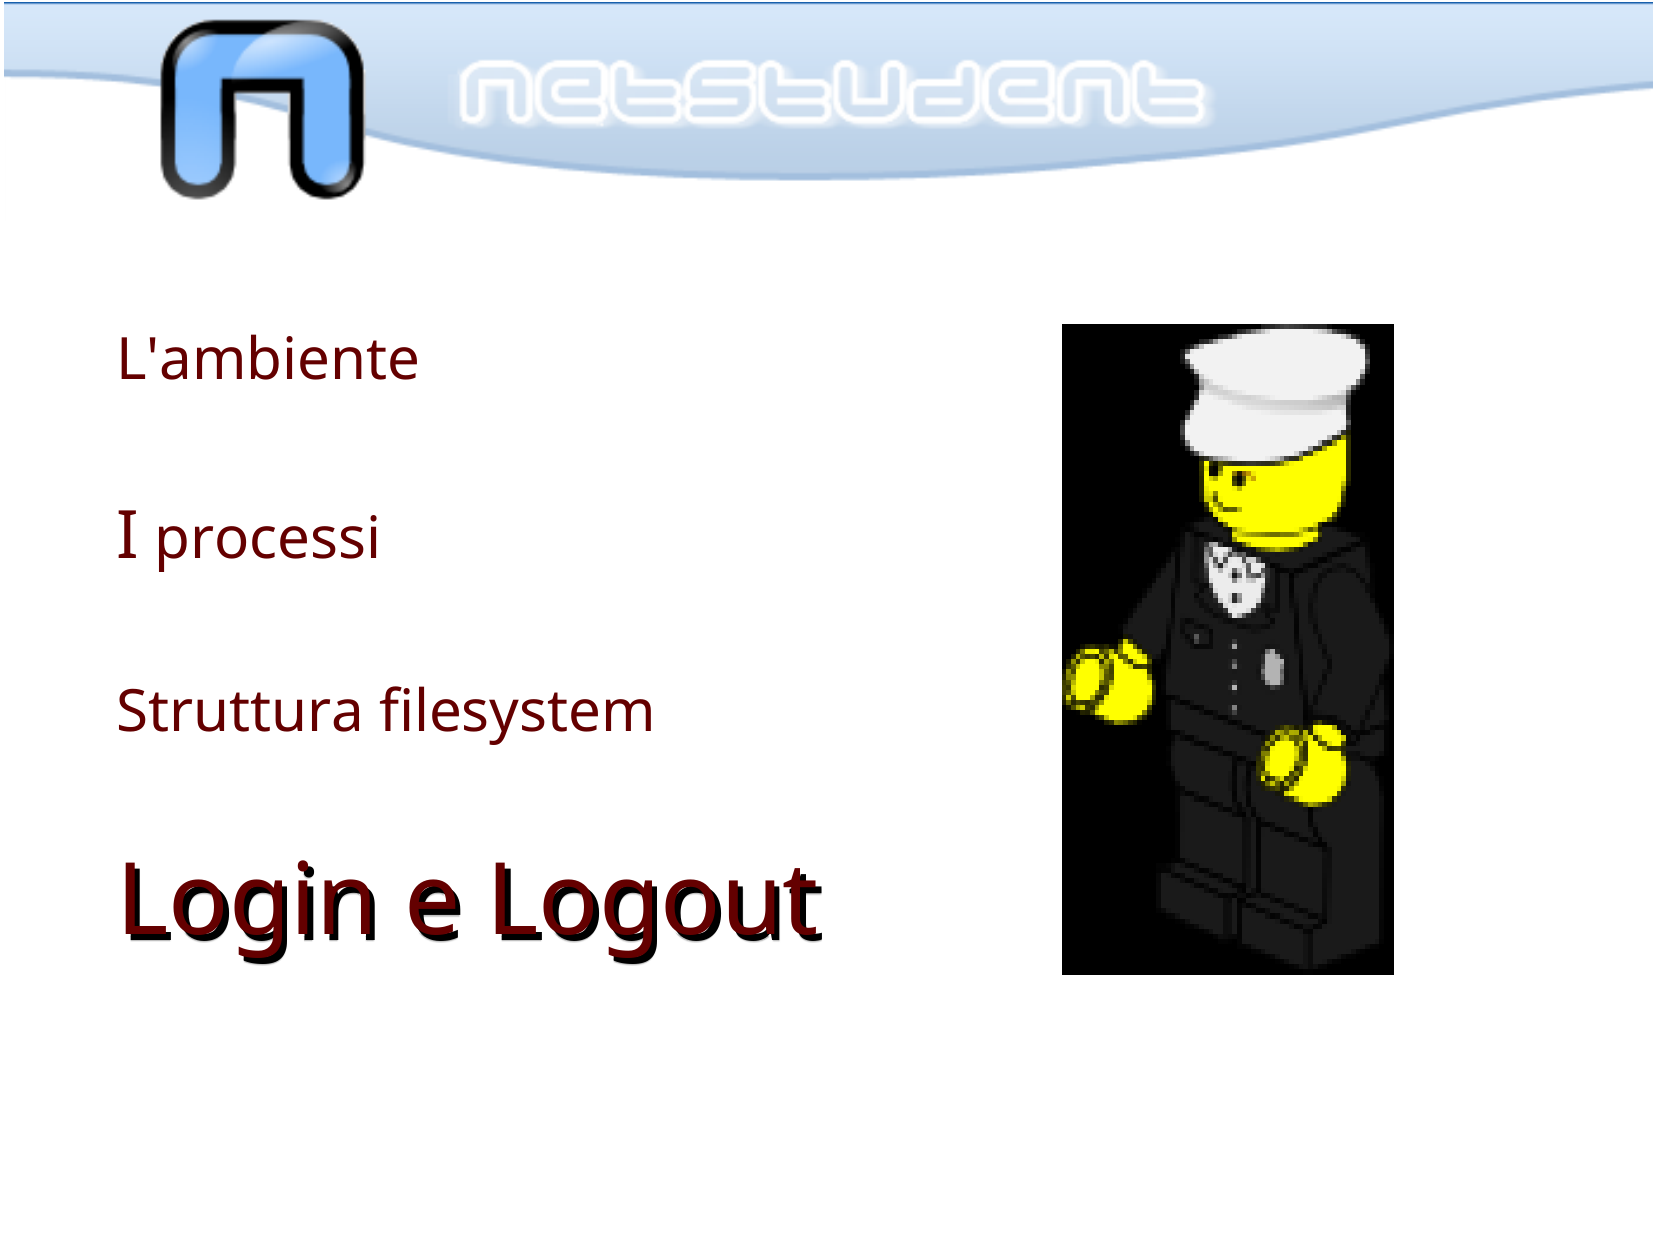

# L'ambiente I processi Struttura filesystem Login e Logout